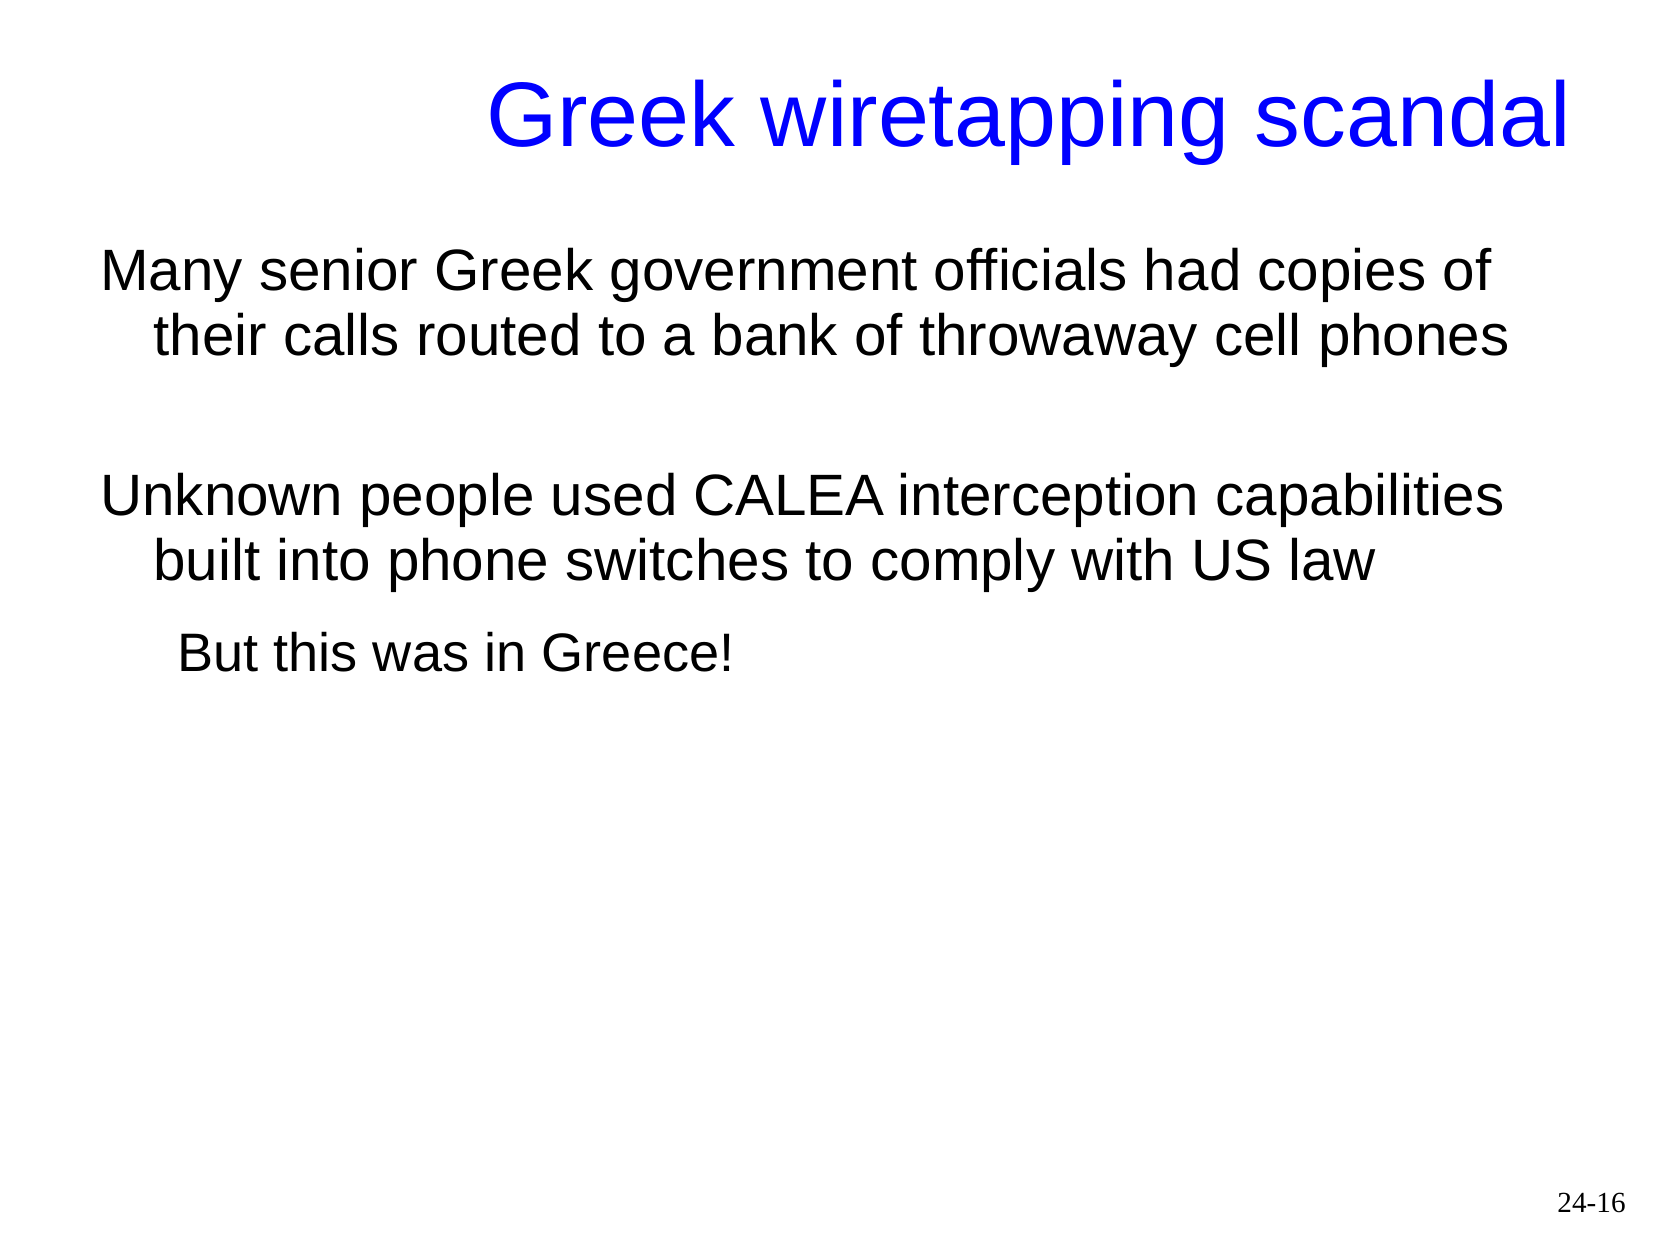

# Greek wiretapping scandal
Many senior Greek government officials had copies of their calls routed to a bank of throwaway cell phones
Unknown people used CALEA interception capabilities built into phone switches to comply with US law
But this was in Greece!